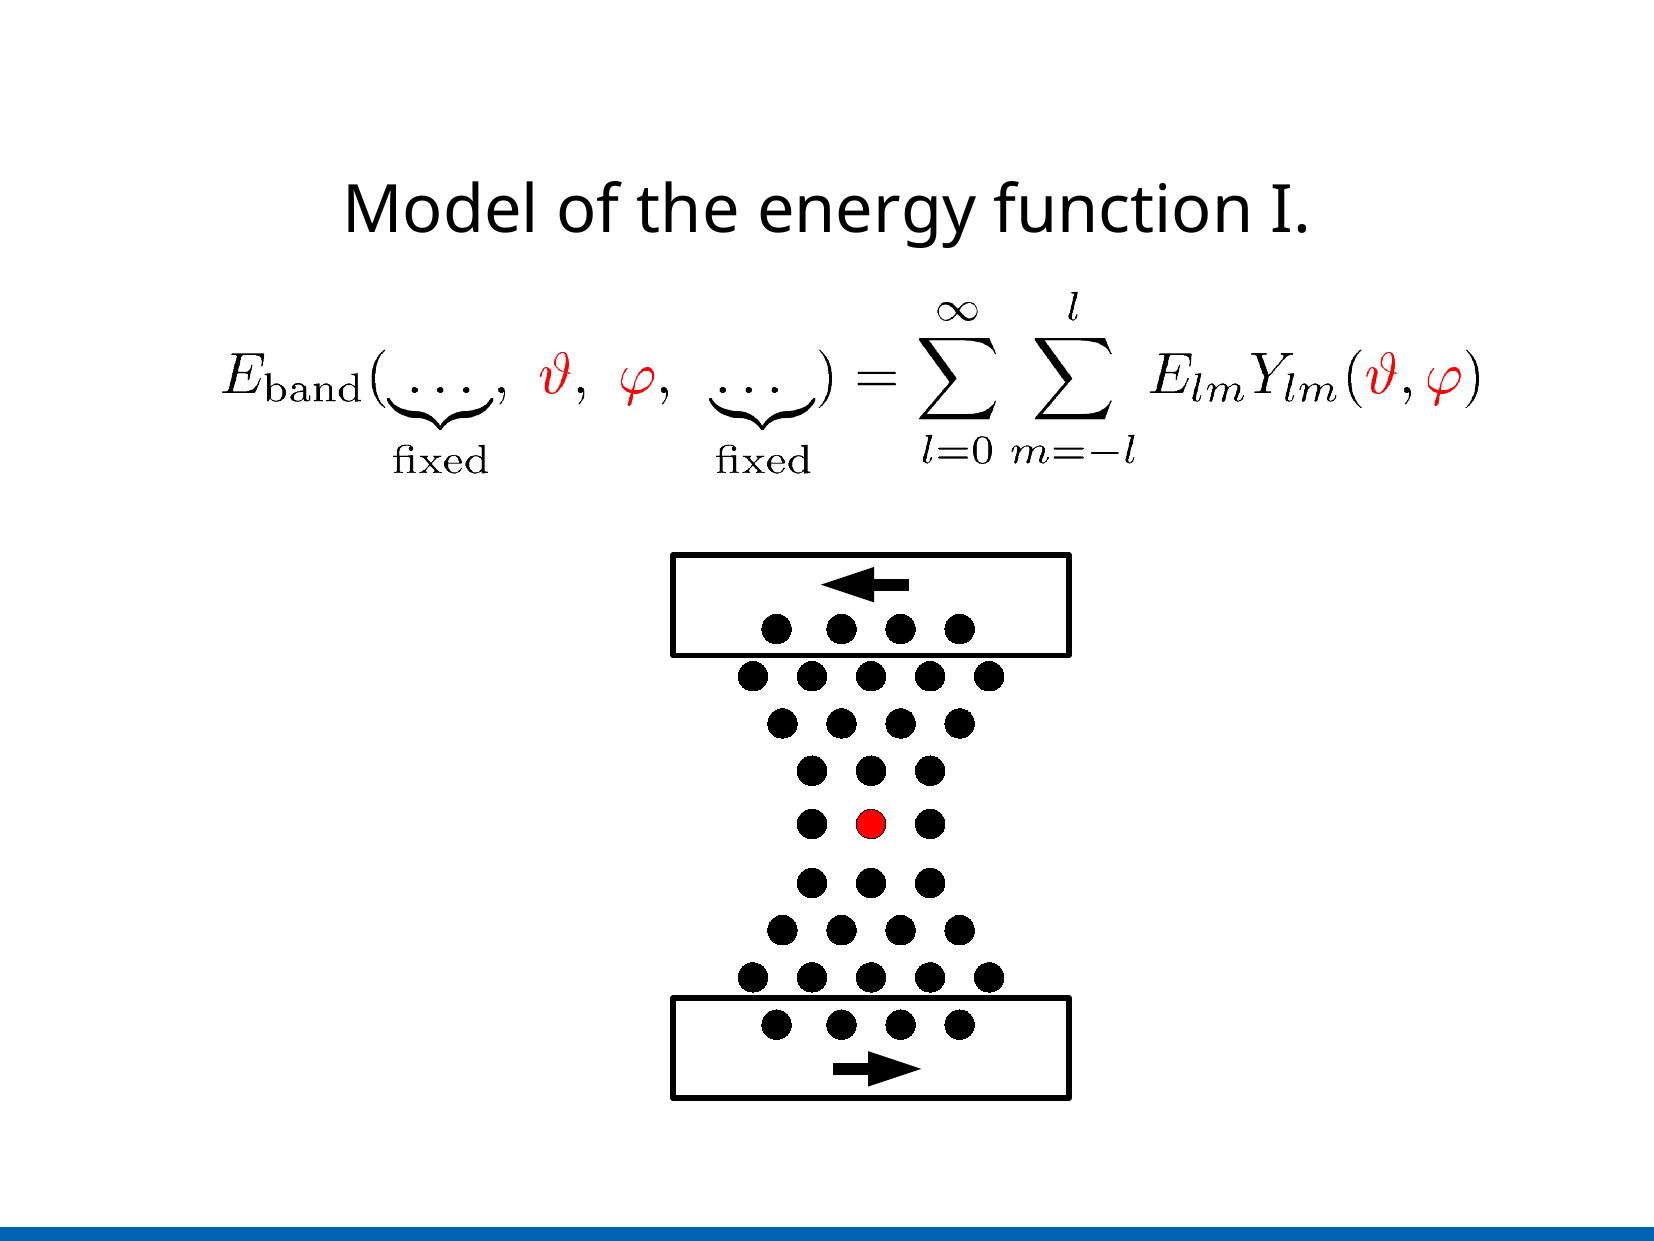

# Model of the energy function I.